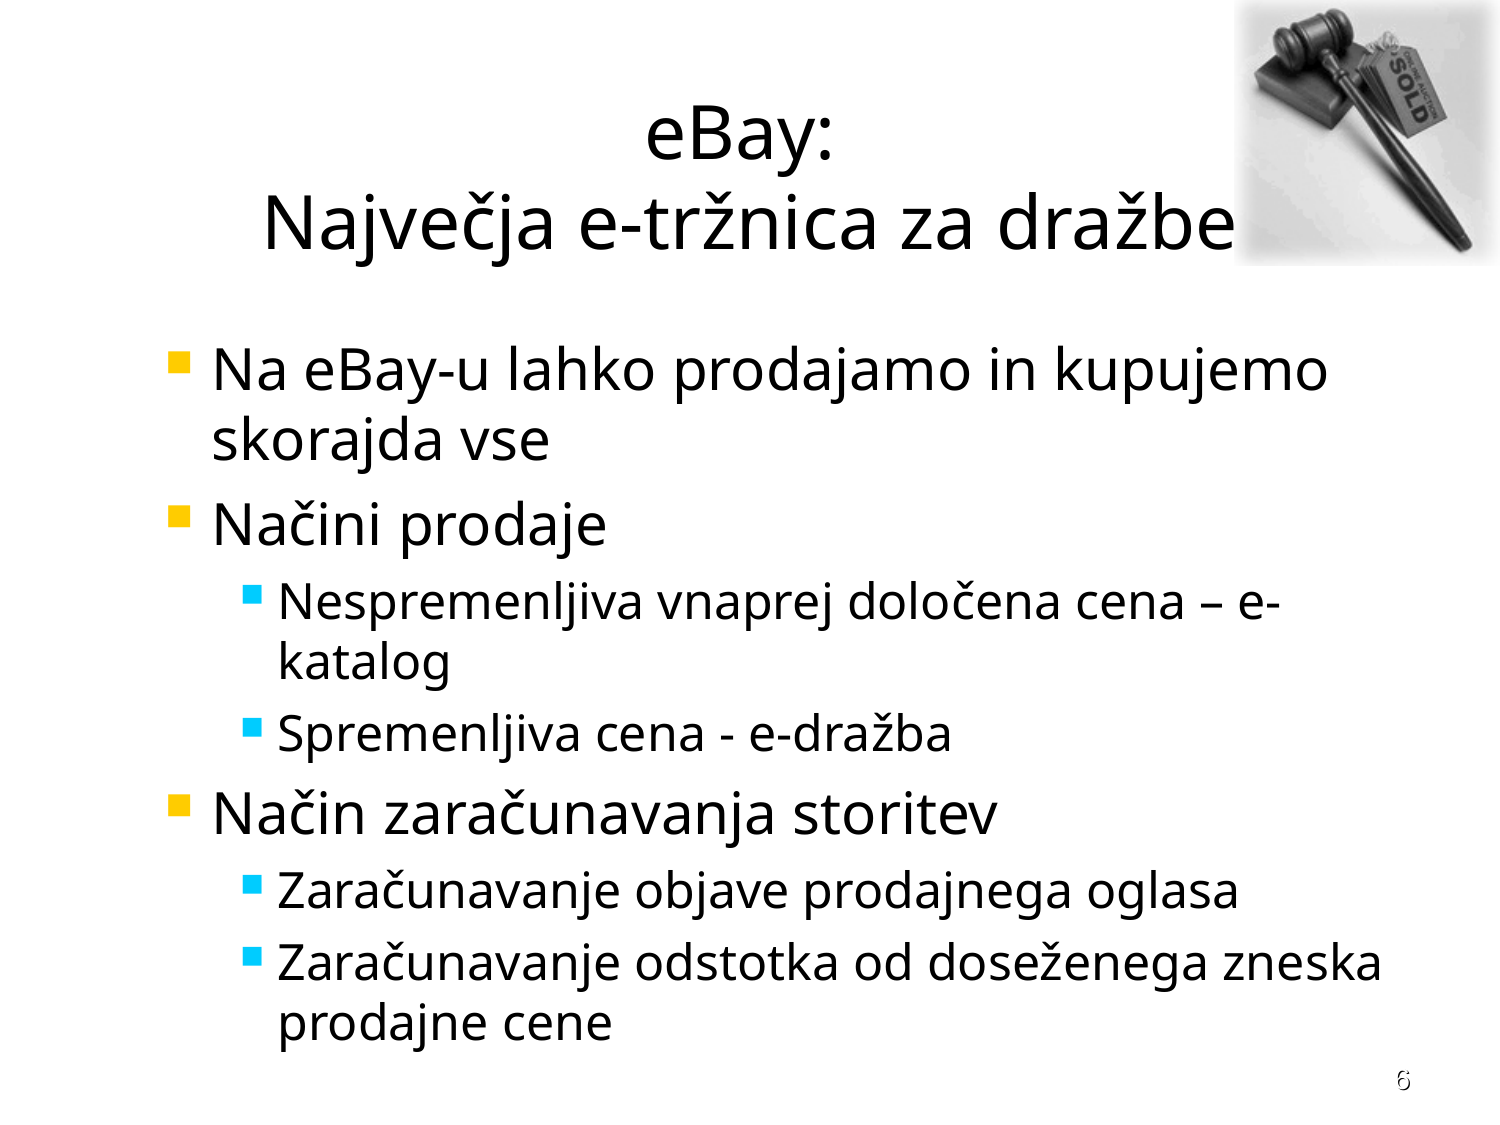

# eBay: Največja e-tržnica za dražbe
Na eBay-u lahko prodajamo in kupujemo skorajda vse
Načini prodaje
Nespremenljiva vnaprej določena cena – e-katalog
Spremenljiva cena - e-dražba
Način zaračunavanja storitev
Zaračunavanje objave prodajnega oglasa
Zaračunavanje odstotka od doseženega zneska prodajne cene